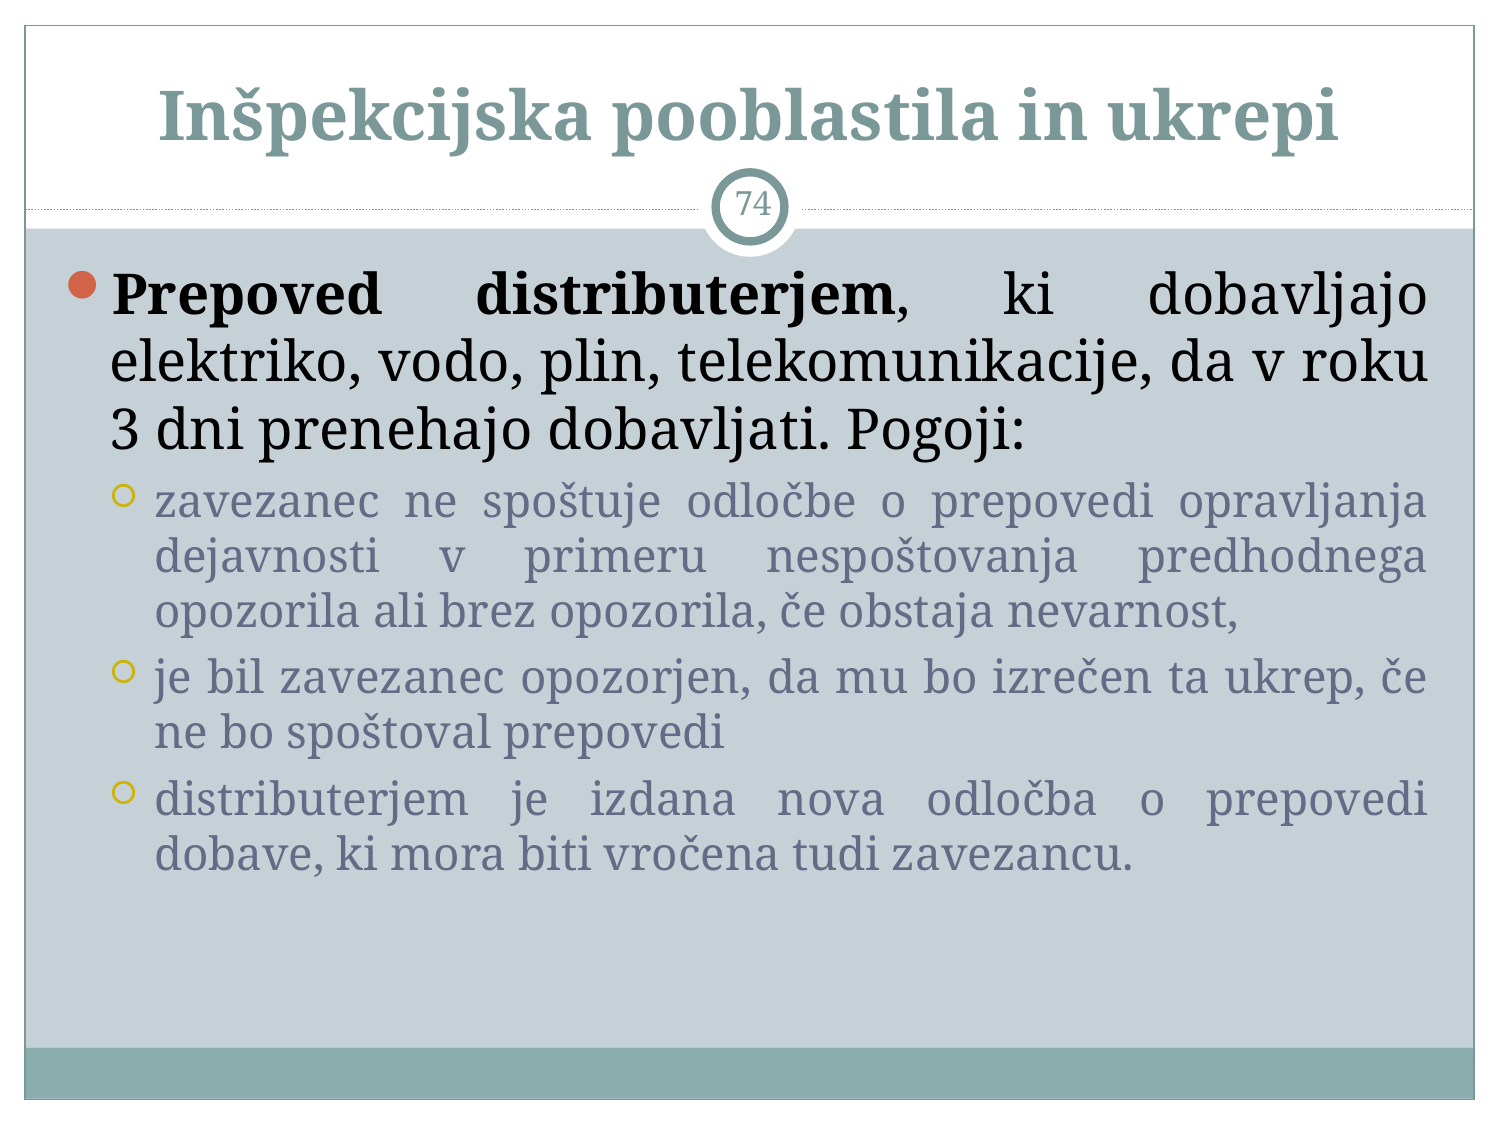

# Inšpekcijska pooblastila in ukrepi
Prepoved distributerjem, ki dobavljajo elektriko, vodo, plin, telekomunikacije, da v roku 3 dni prenehajo dobavljati. Pogoji:
zavezanec ne spoštuje odločbe o prepovedi opravljanja dejavnosti v primeru nespoštovanja predhodnega opozorila ali brez opozorila, če obstaja nevarnost,
je bil zavezanec opozorjen, da mu bo izrečen ta ukrep, če ne bo spoštoval prepovedi
distributerjem je izdana nova odločba o prepovedi dobave, ki mora biti vročena tudi zavezancu.